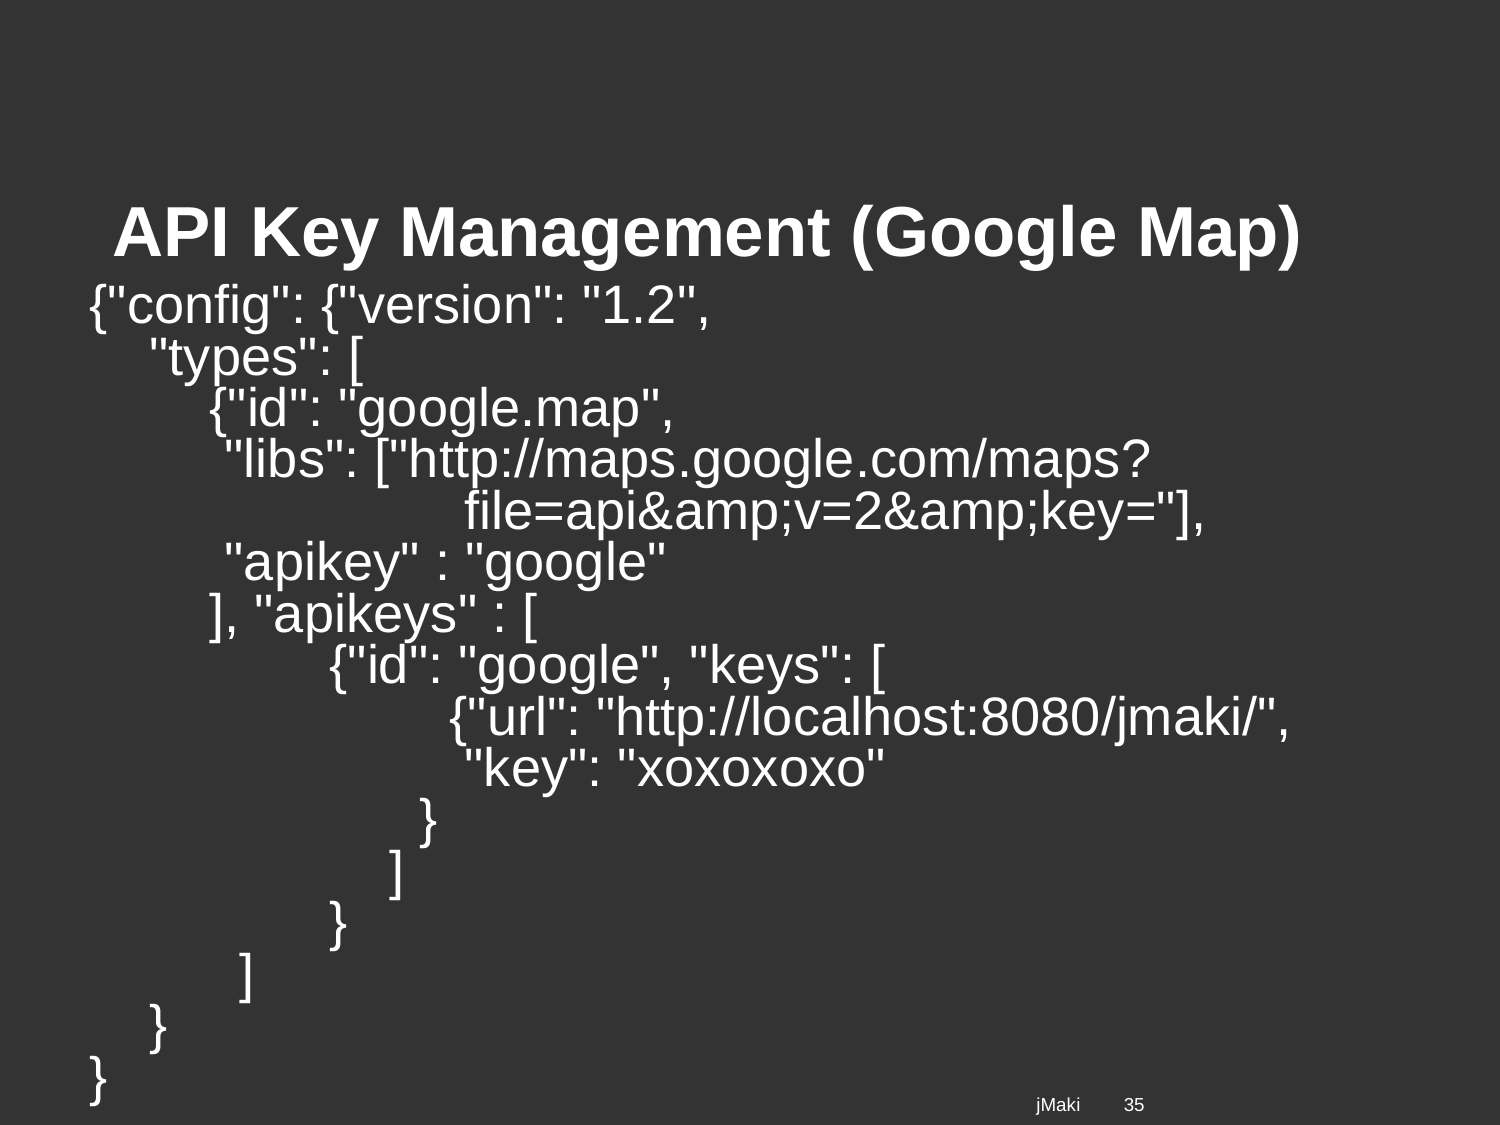

# API Key Management (Google Map)
{"config": {"version": "1.2",
 "types": [
 {"id": "google.map",
 "libs": ["http://maps.google.com/maps?
					file=api&amp;v=2&amp;key="],
 "apikey" : "google"
 ], "apikeys" : [
 {"id": "google", "keys": [
 {"url": "http://localhost:8080/jmaki/",
 "key": "xoxoxoxo"
				 }
				]
 }
		]
 }
}